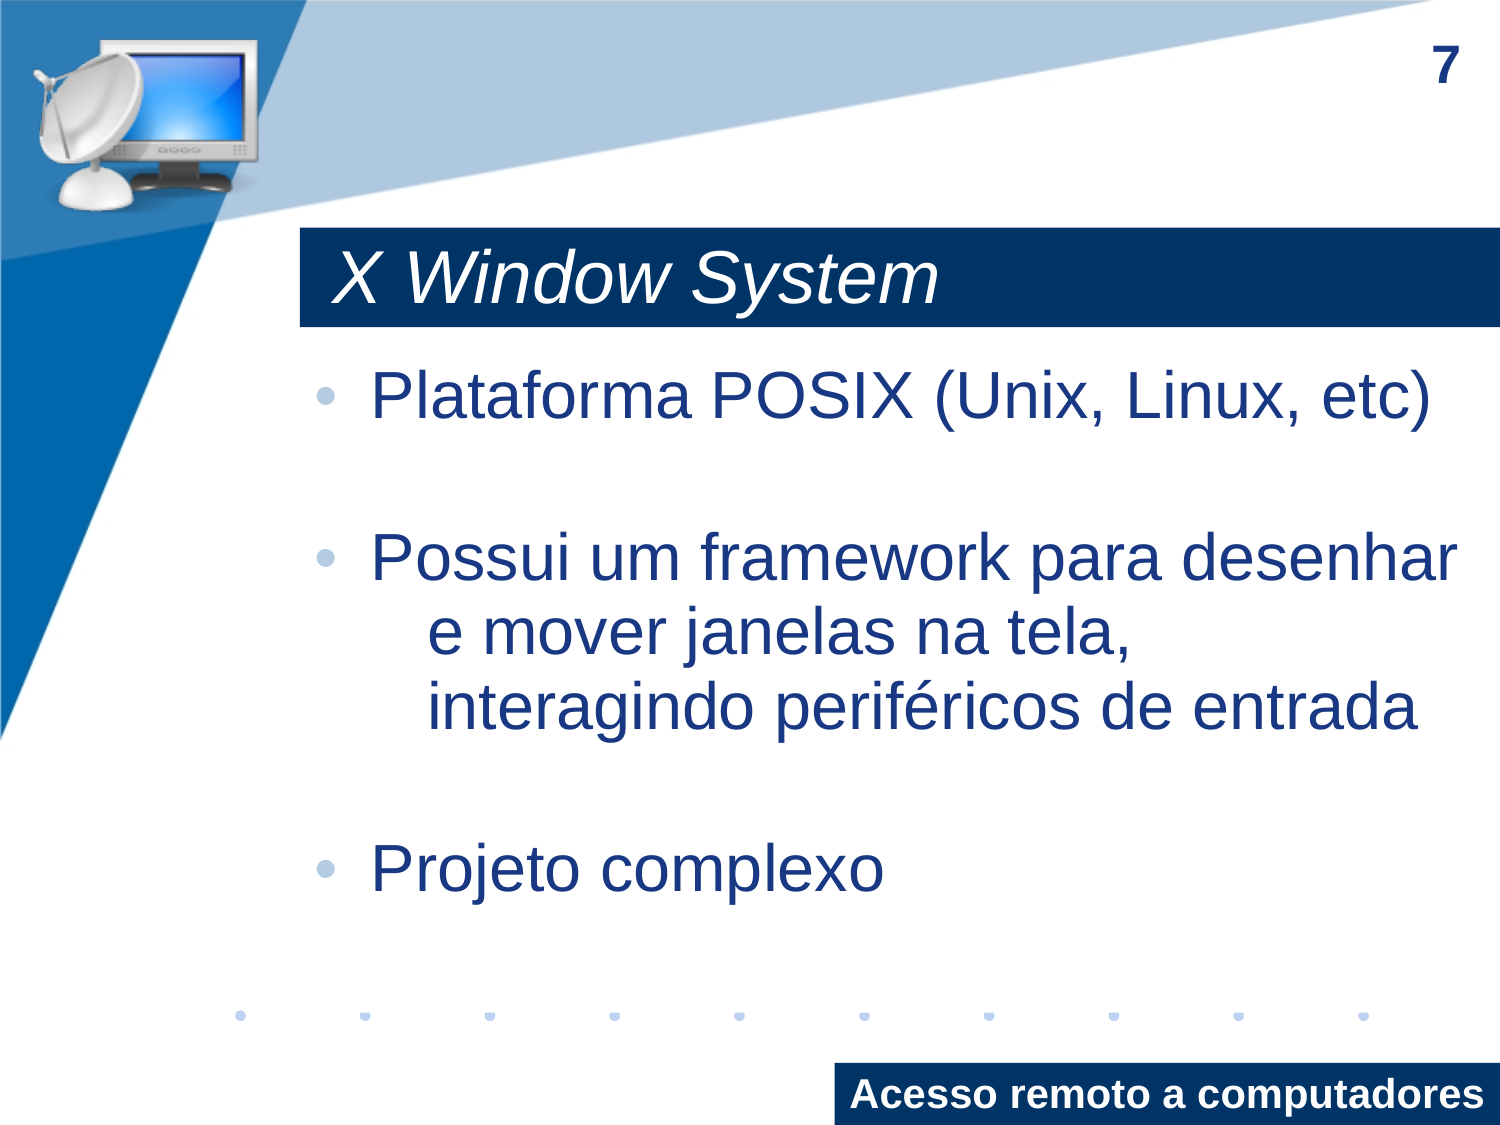

# X Window System
Plataforma POSIX (Unix, Linux, etc)
Possui um framework para desenhar e mover janelas na tela, interagindo periféricos de entrada
Projeto complexo